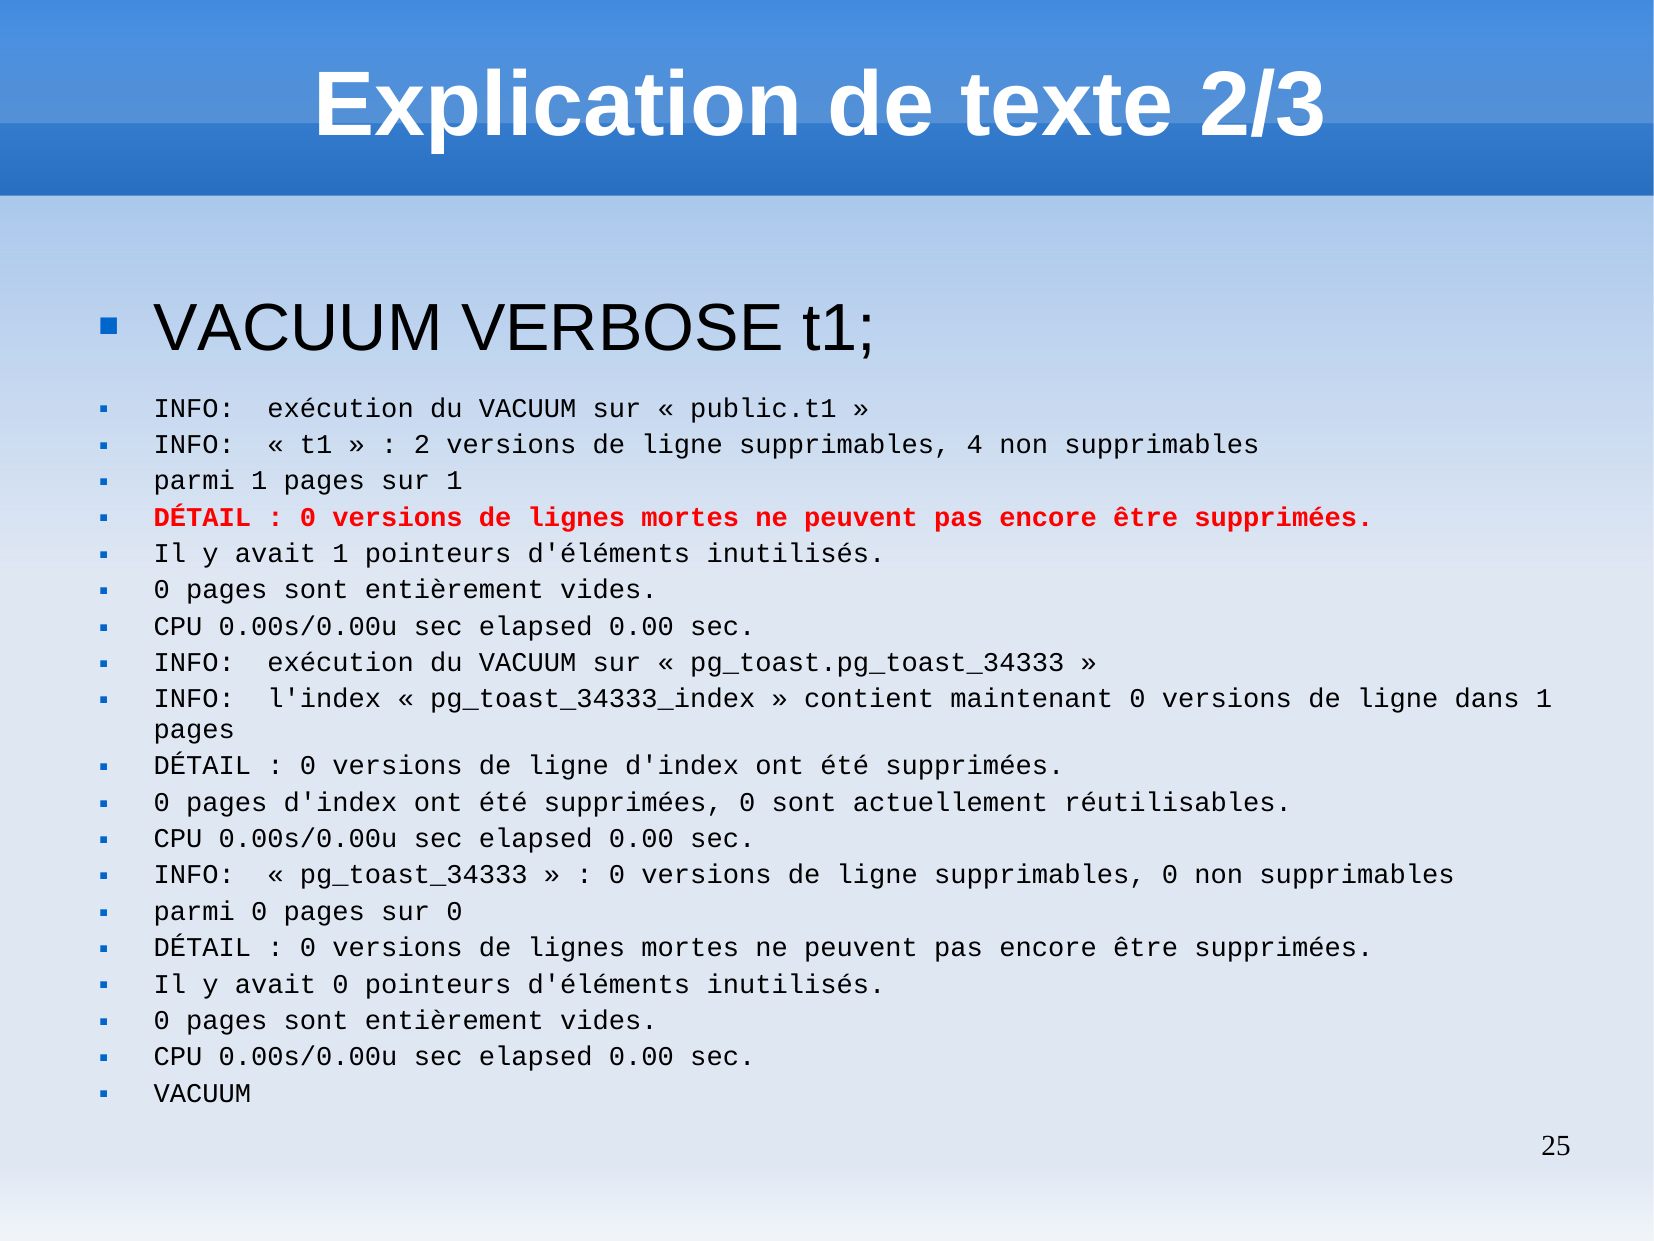

# Explication de texte 2/3
VACUUM VERBOSE t1;
INFO: exécution du VACUUM sur « public.t1 »
INFO: « t1 » : 2 versions de ligne supprimables, 4 non supprimables
parmi 1 pages sur 1
DÉTAIL : 0 versions de lignes mortes ne peuvent pas encore être supprimées.
Il y avait 1 pointeurs d'éléments inutilisés.
0 pages sont entièrement vides.
CPU 0.00s/0.00u sec elapsed 0.00 sec.
INFO: exécution du VACUUM sur « pg_toast.pg_toast_34333 »
INFO: l'index « pg_toast_34333_index » contient maintenant 0 versions de ligne dans 1 pages
DÉTAIL : 0 versions de ligne d'index ont été supprimées.
0 pages d'index ont été supprimées, 0 sont actuellement réutilisables.
CPU 0.00s/0.00u sec elapsed 0.00 sec.
INFO: « pg_toast_34333 » : 0 versions de ligne supprimables, 0 non supprimables
parmi 0 pages sur 0
DÉTAIL : 0 versions de lignes mortes ne peuvent pas encore être supprimées.
Il y avait 0 pointeurs d'éléments inutilisés.
0 pages sont entièrement vides.
CPU 0.00s/0.00u sec elapsed 0.00 sec.
VACUUM
25